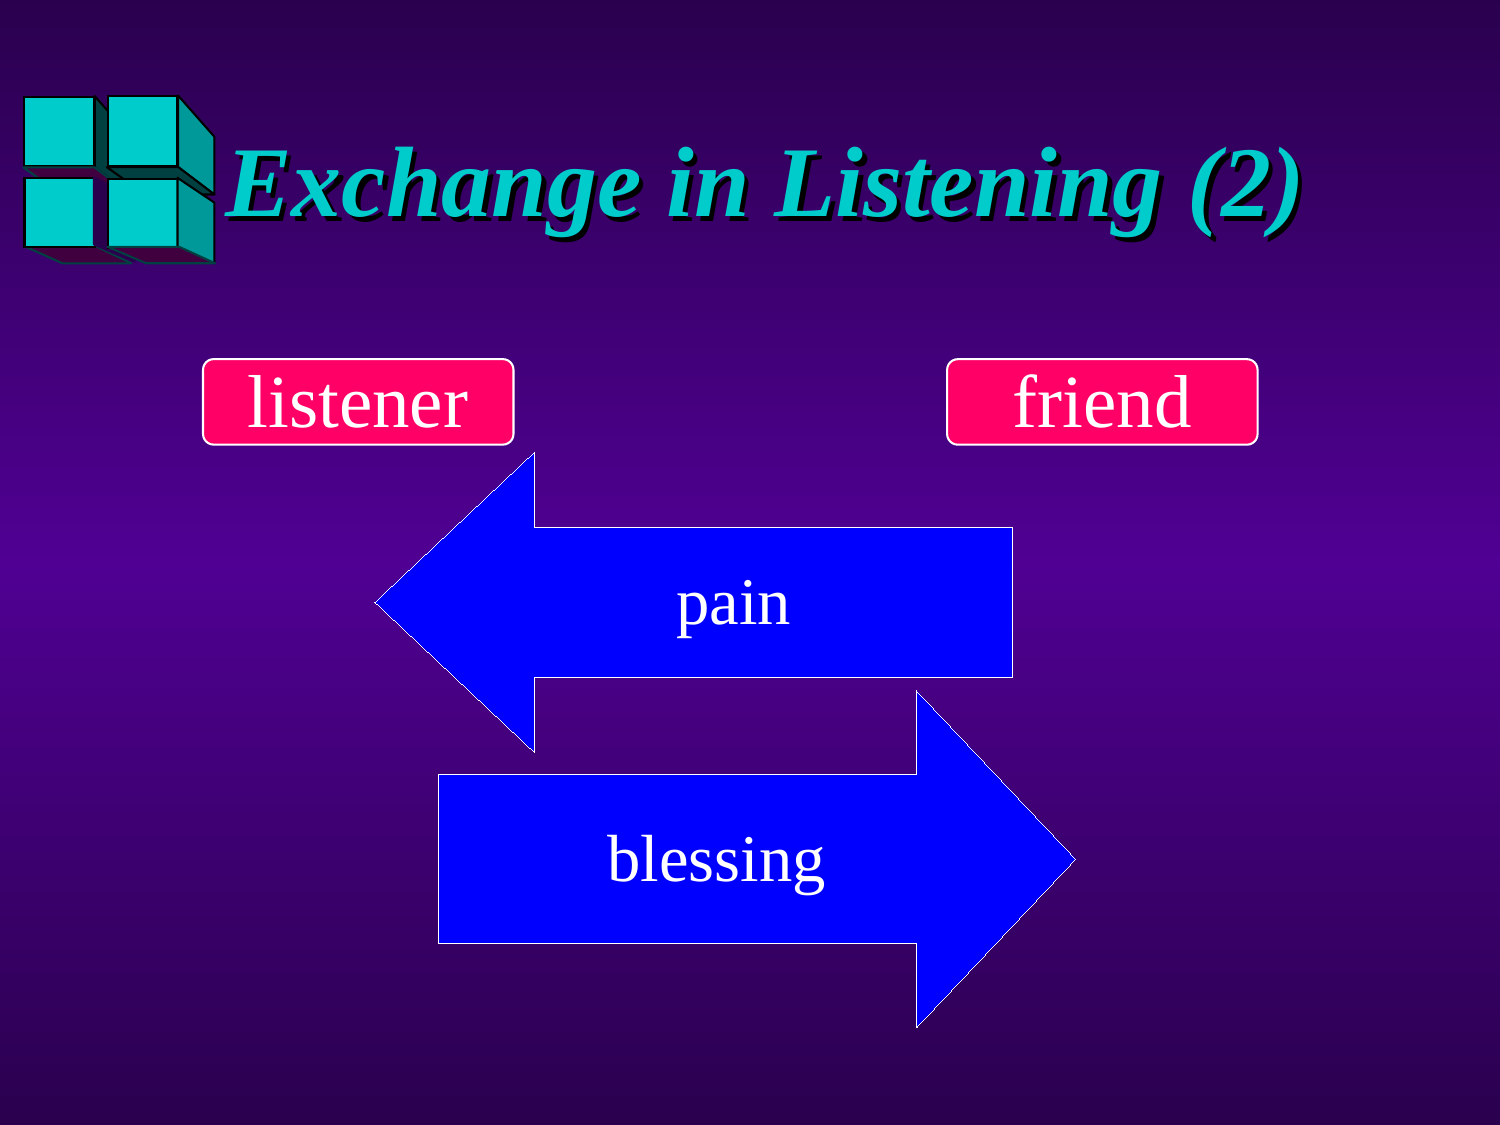

# Exchange in Listening (2)
listener
friend
pain
blessing